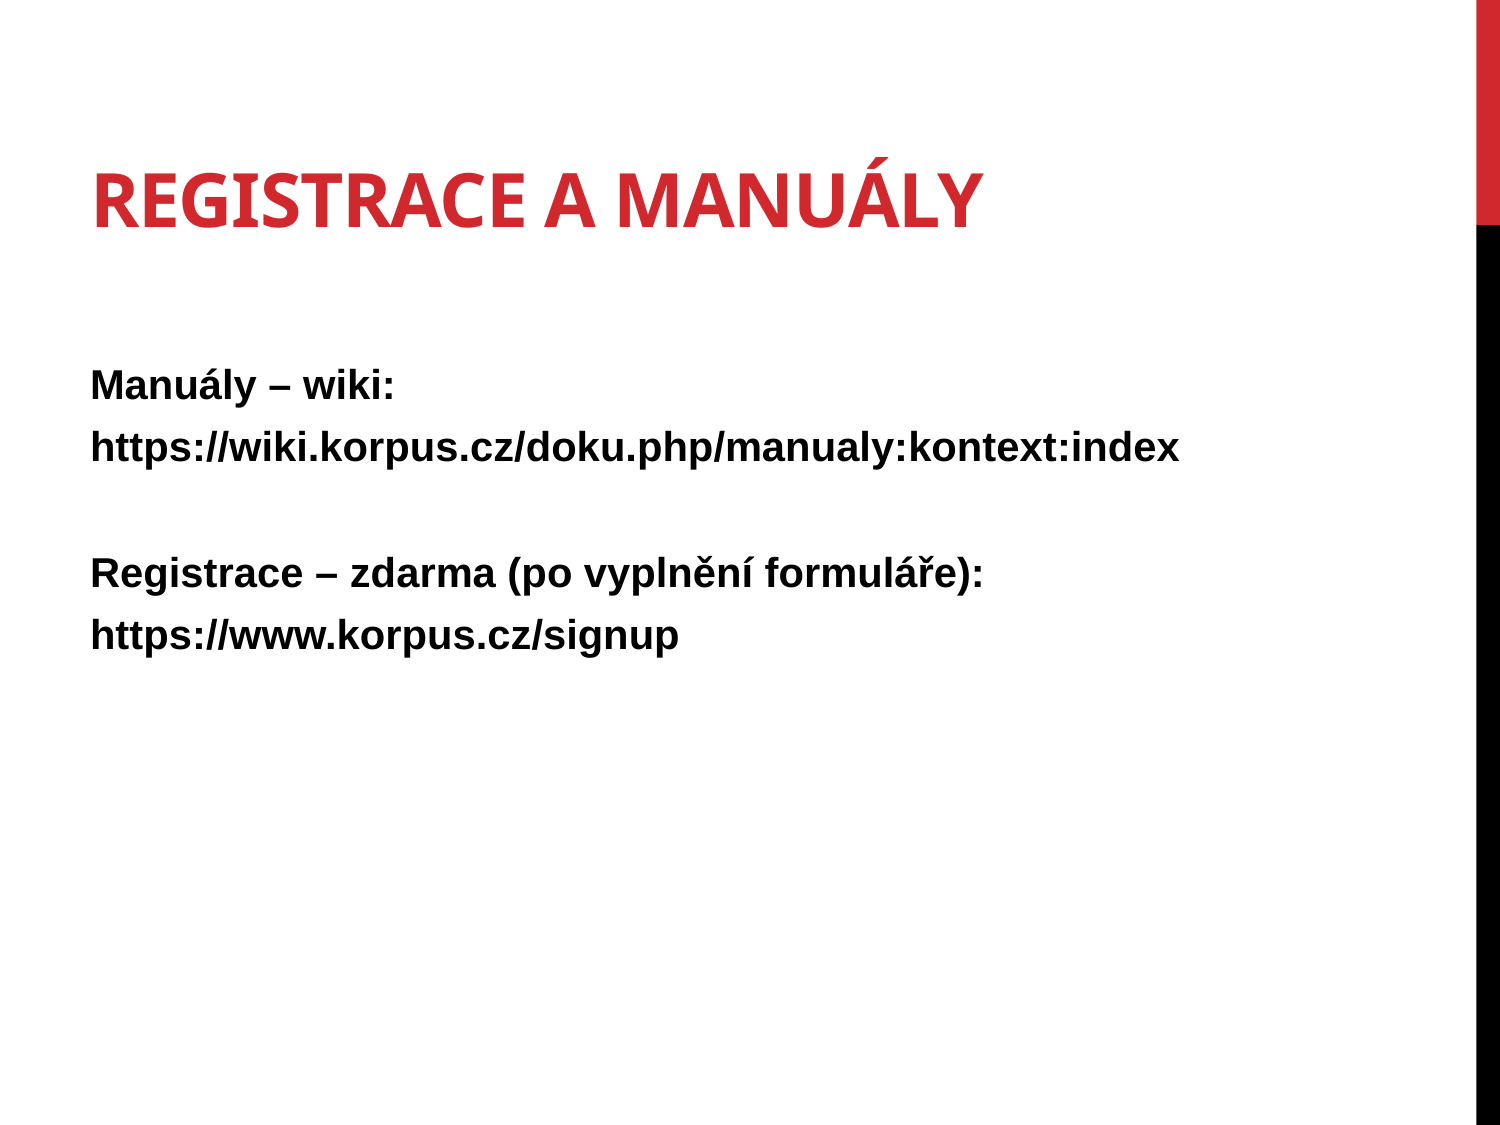

# Registrace a MANUÁLY
Manuály – wiki:
https://wiki.korpus.cz/doku.php/manualy:kontext:index
Registrace – zdarma (po vyplnění formuláře):
https://www.korpus.cz/signup